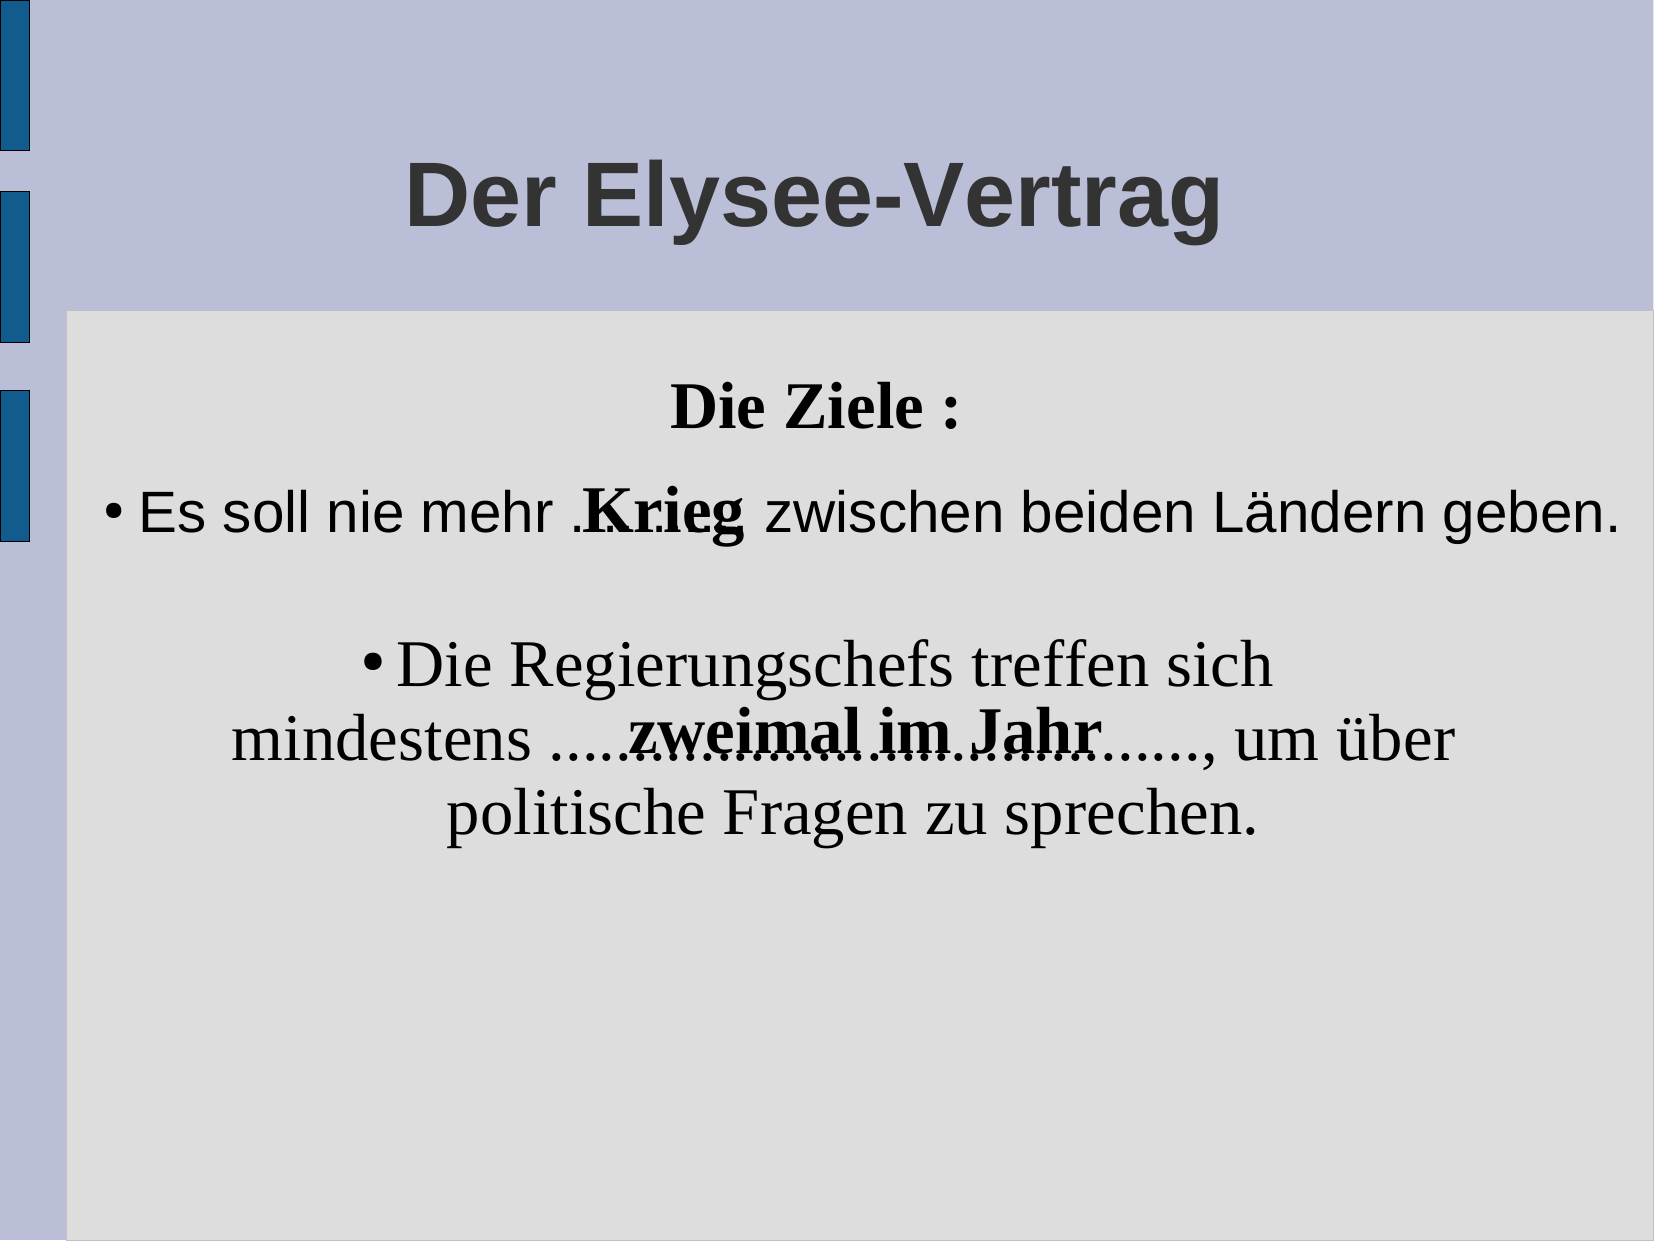

# Der Elysee-Vertrag
Die Ziele :
Die Regierungschefs treffen sich
mindestens ......................................., um über politische Fragen zu sprechen.
Es soll nie mehr ........... zwischen beiden Ländern geben.
Krieg
zweimal im Jahr